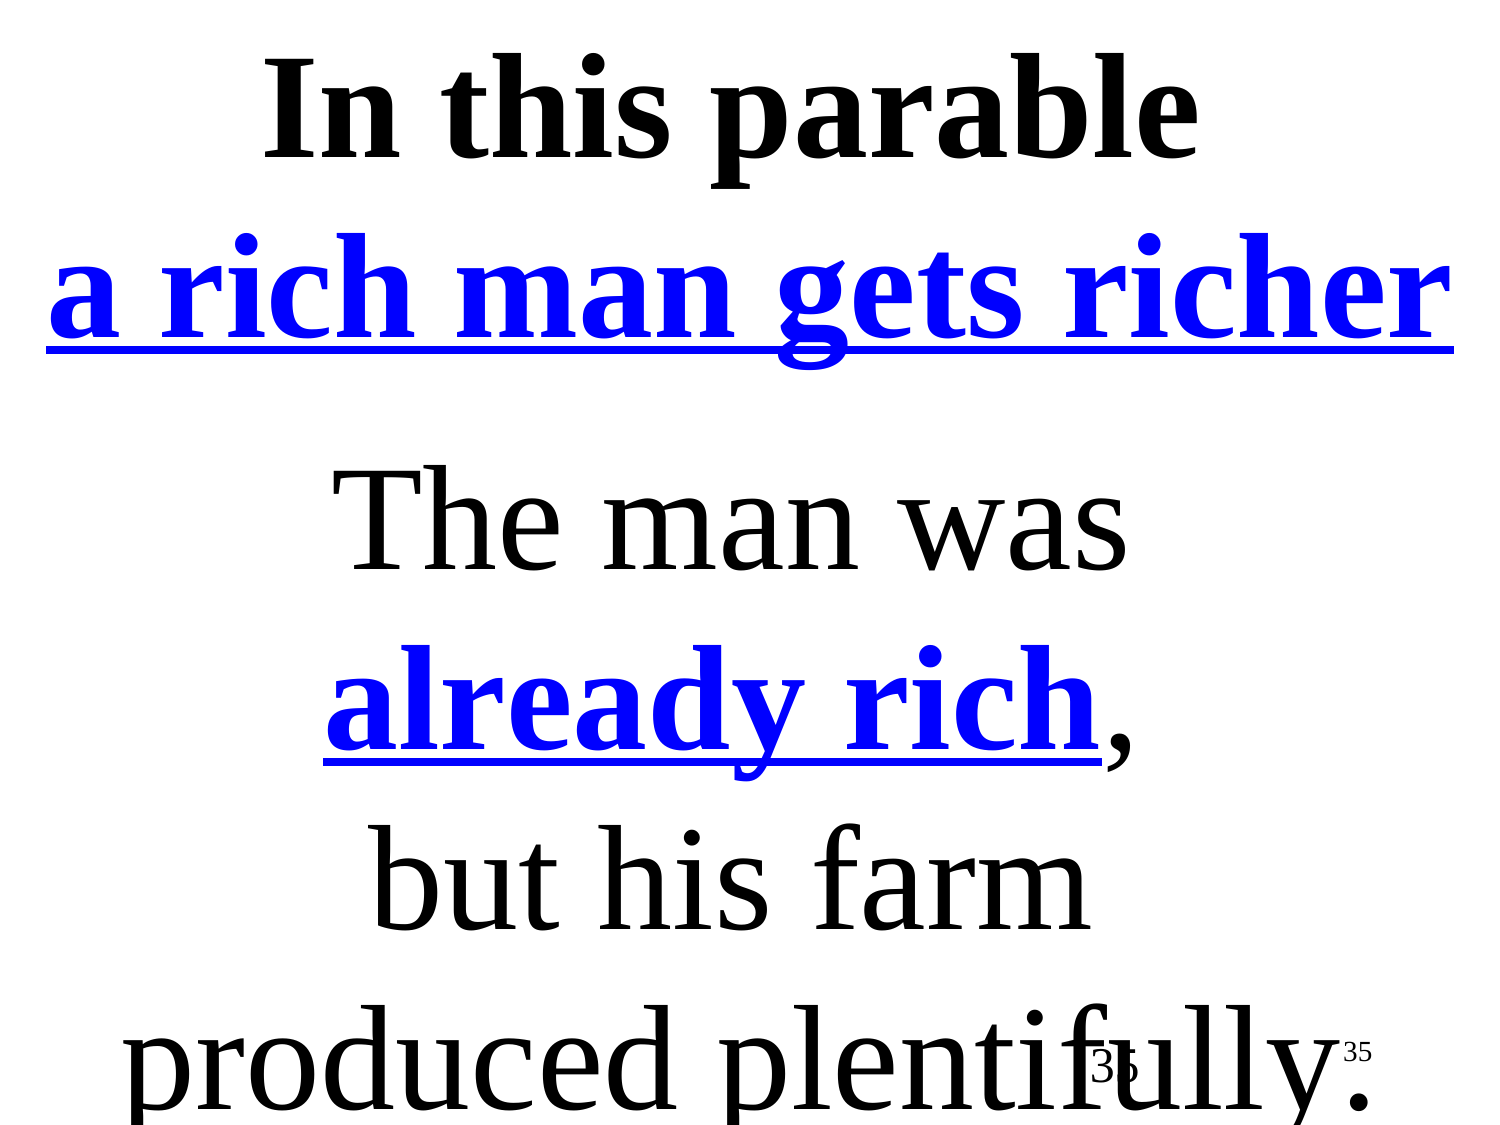

In this parable
a rich man gets richer
The man was
already rich,
but his farm
produced plentifully.
35